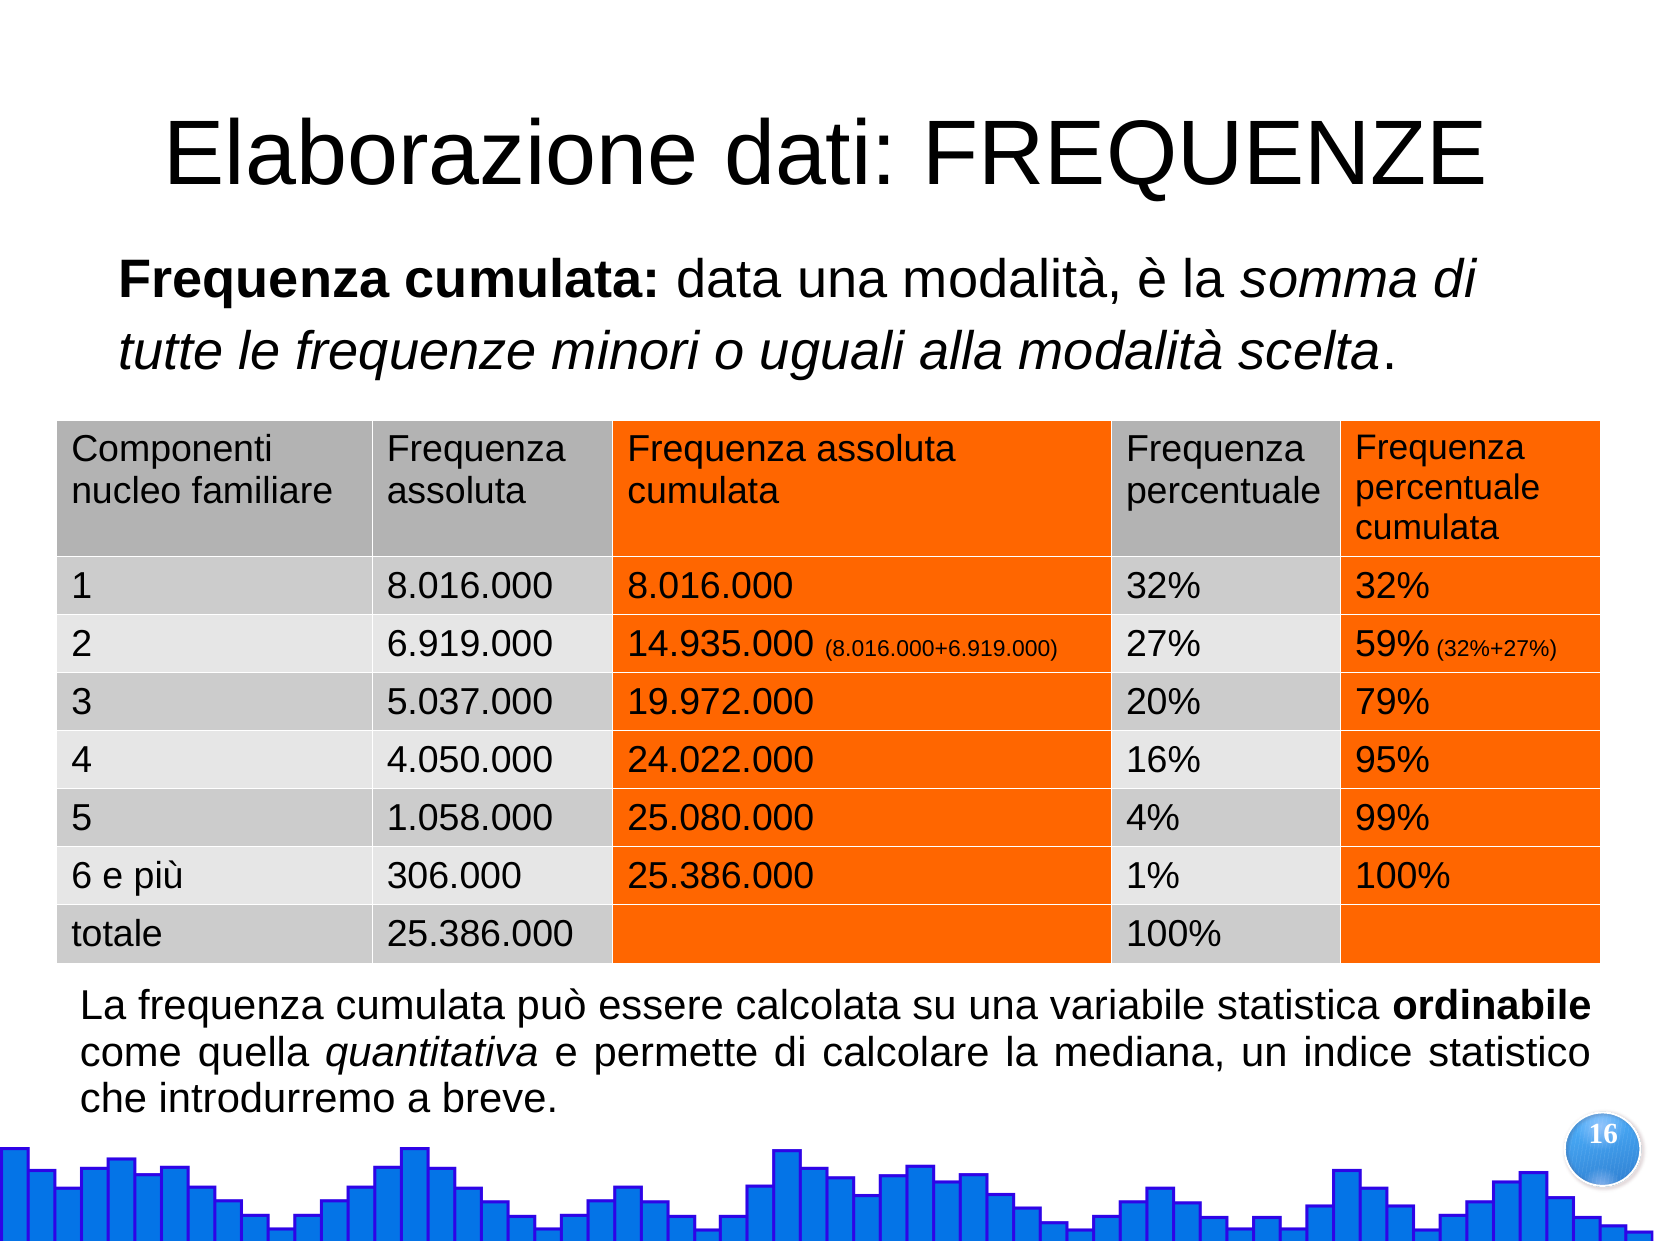

# Elaborazione dati: FREQUENZE
Frequenza cumulata: data una modalità, è la somma di tutte le frequenze minori o uguali alla modalità scelta.
| Componenti nucleo familiare | Frequenza assoluta | Frequenza assoluta cumulata | Frequenza percentuale | Frequenza percentuale cumulata |
| --- | --- | --- | --- | --- |
| 1 | 8.016.000 | 8.016.000 | 32% | 32% |
| 2 | 6.919.000 | 14.935.000 (8.016.000+6.919.000) | 27% | 59% (32%+27%) |
| 3 | 5.037.000 | 19.972.000 | 20% | 79% |
| 4 | 4.050.000 | 24.022.000 | 16% | 95% |
| 5 | 1.058.000 | 25.080.000 | 4% | 99% |
| 6 e più | 306.000 | 25.386.000 | 1% | 100% |
| totale | 25.386.000 | | 100% | |
La frequenza cumulata può essere calcolata su una variabile statistica ordinabile come quella quantitativa e permette di calcolare la mediana, un indice statistico che introdurremo a breve.
16